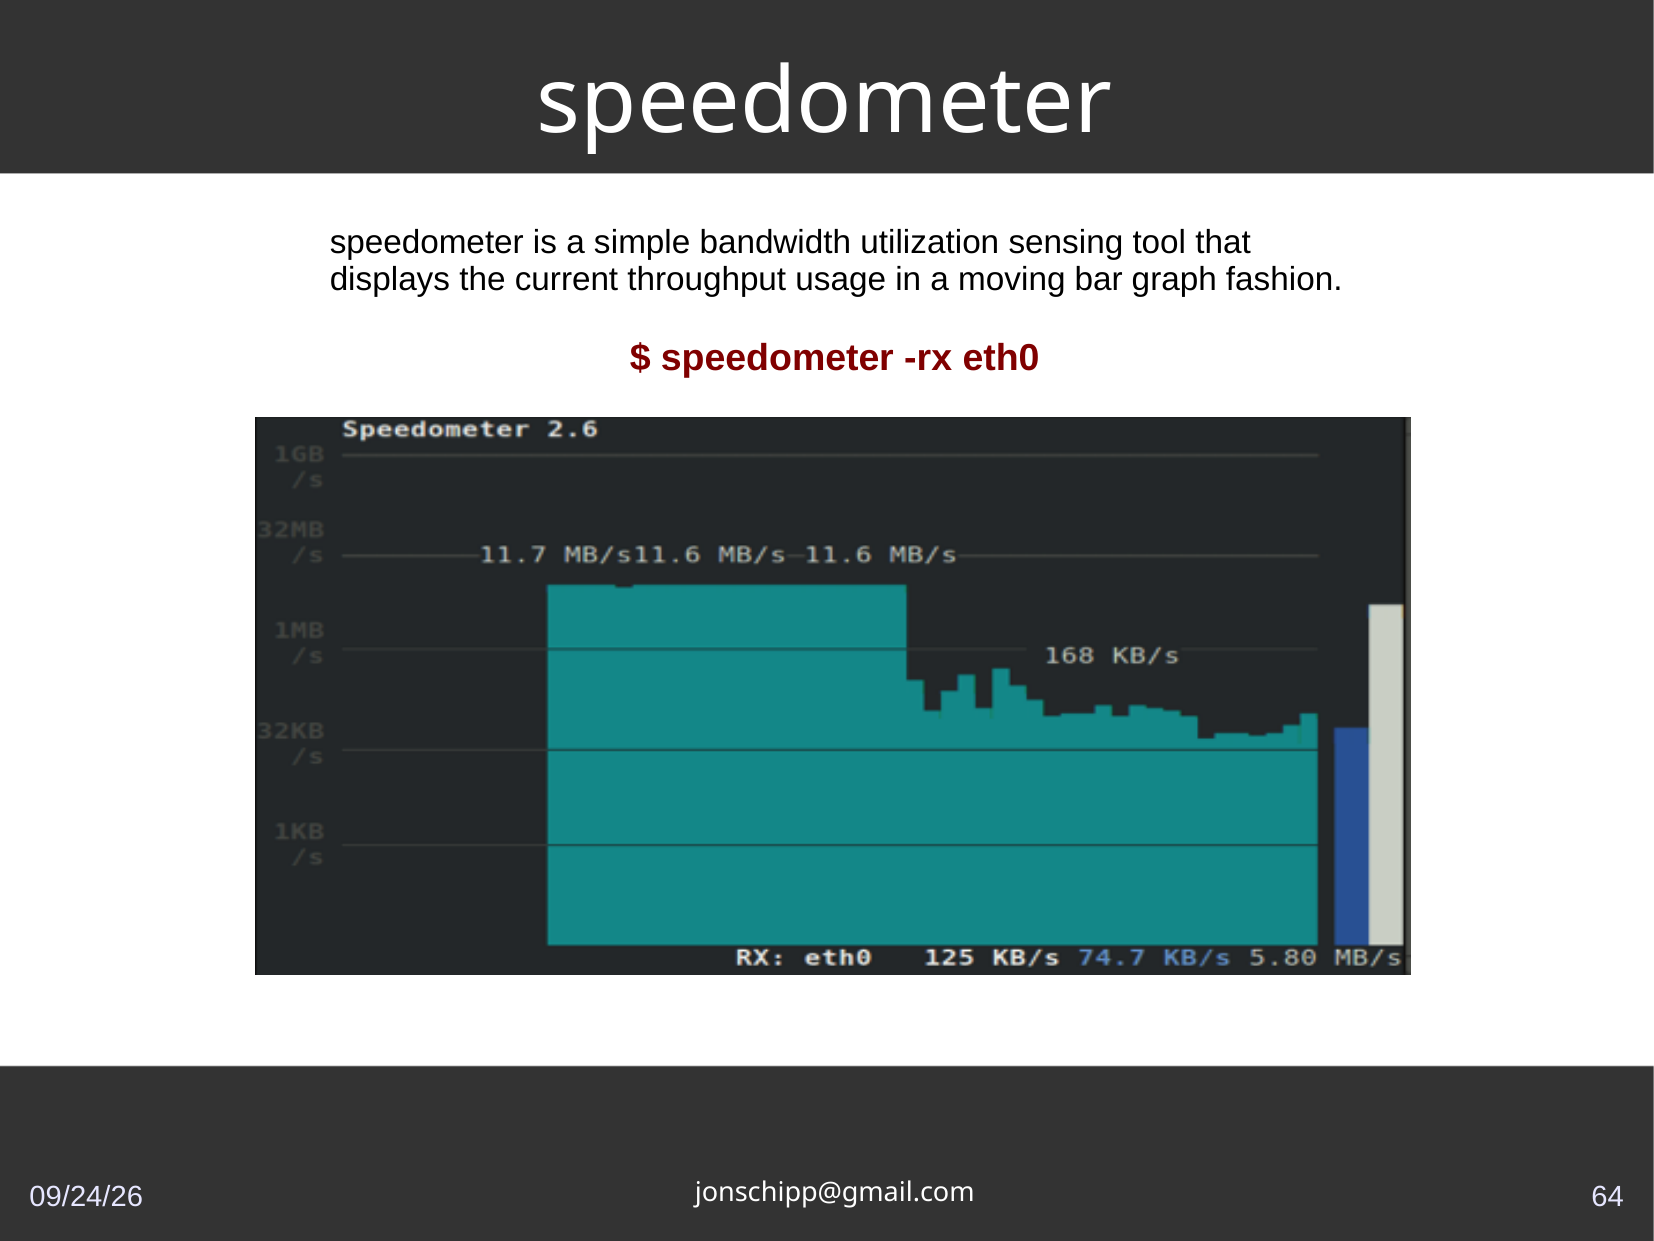

speedometer
speedometer is a simple bandwidth utilization sensing tool that displays the current throughput usage in a moving bar graph fashion.
$ speedometer -rx eth0
jonschipp@gmail.com